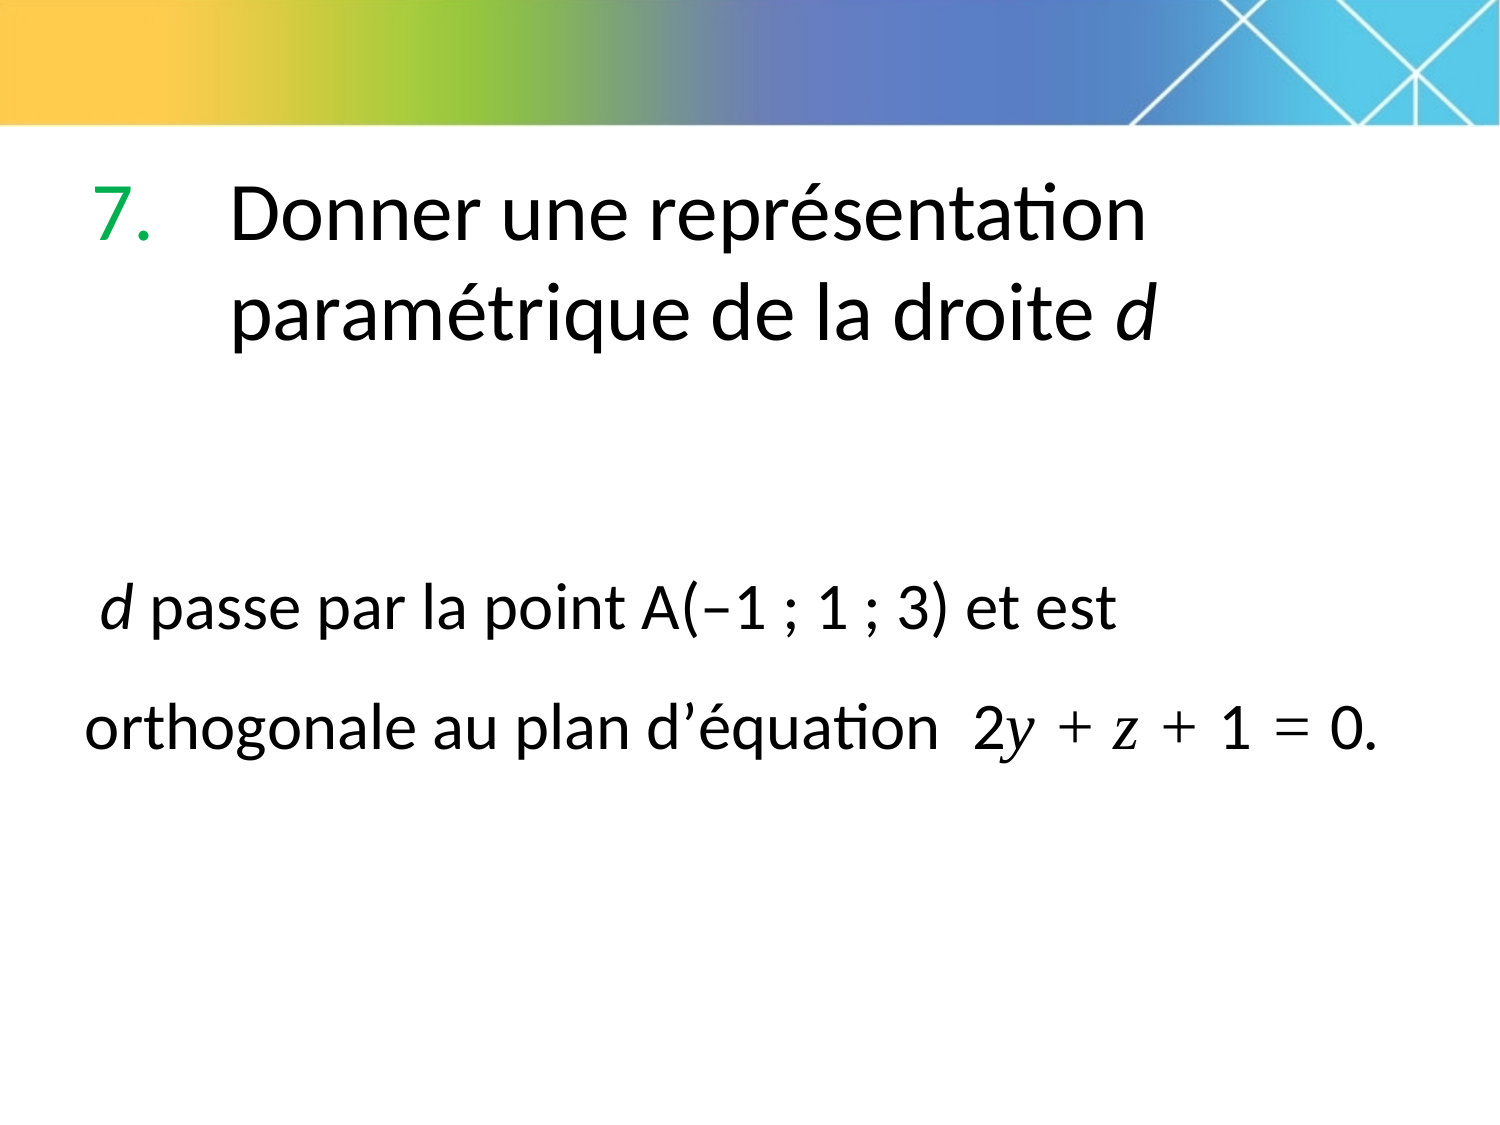

# Donner une représentation paramétrique de la droite d
 d passe par la point A(–1 ; 1 ; 3) et est orthogonale au plan d’équation 2y + z + 1 = 0.